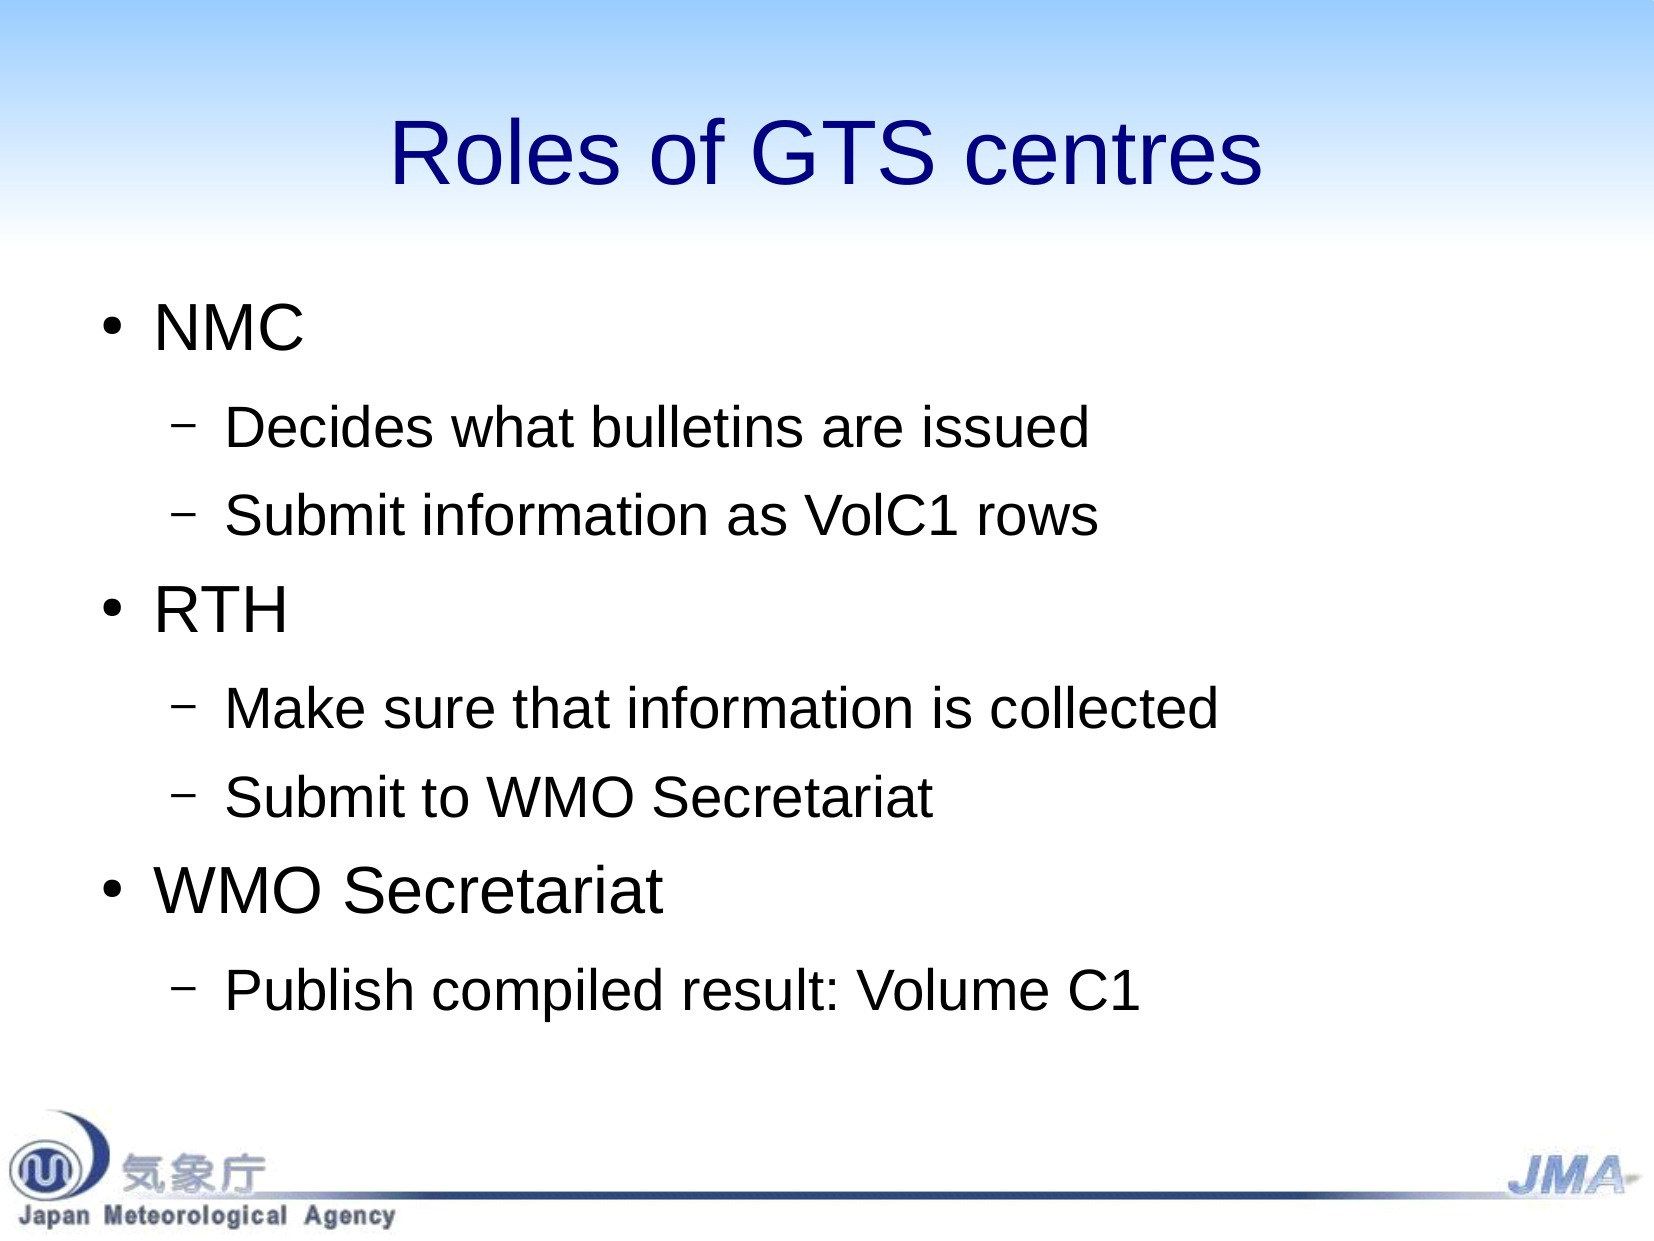

# Roles of GTS centres
NMC
Decides what bulletins are issued
Submit information as VolC1 rows
RTH
Make sure that information is collected
Submit to WMO Secretariat
WMO Secretariat
Publish compiled result: Volume C1